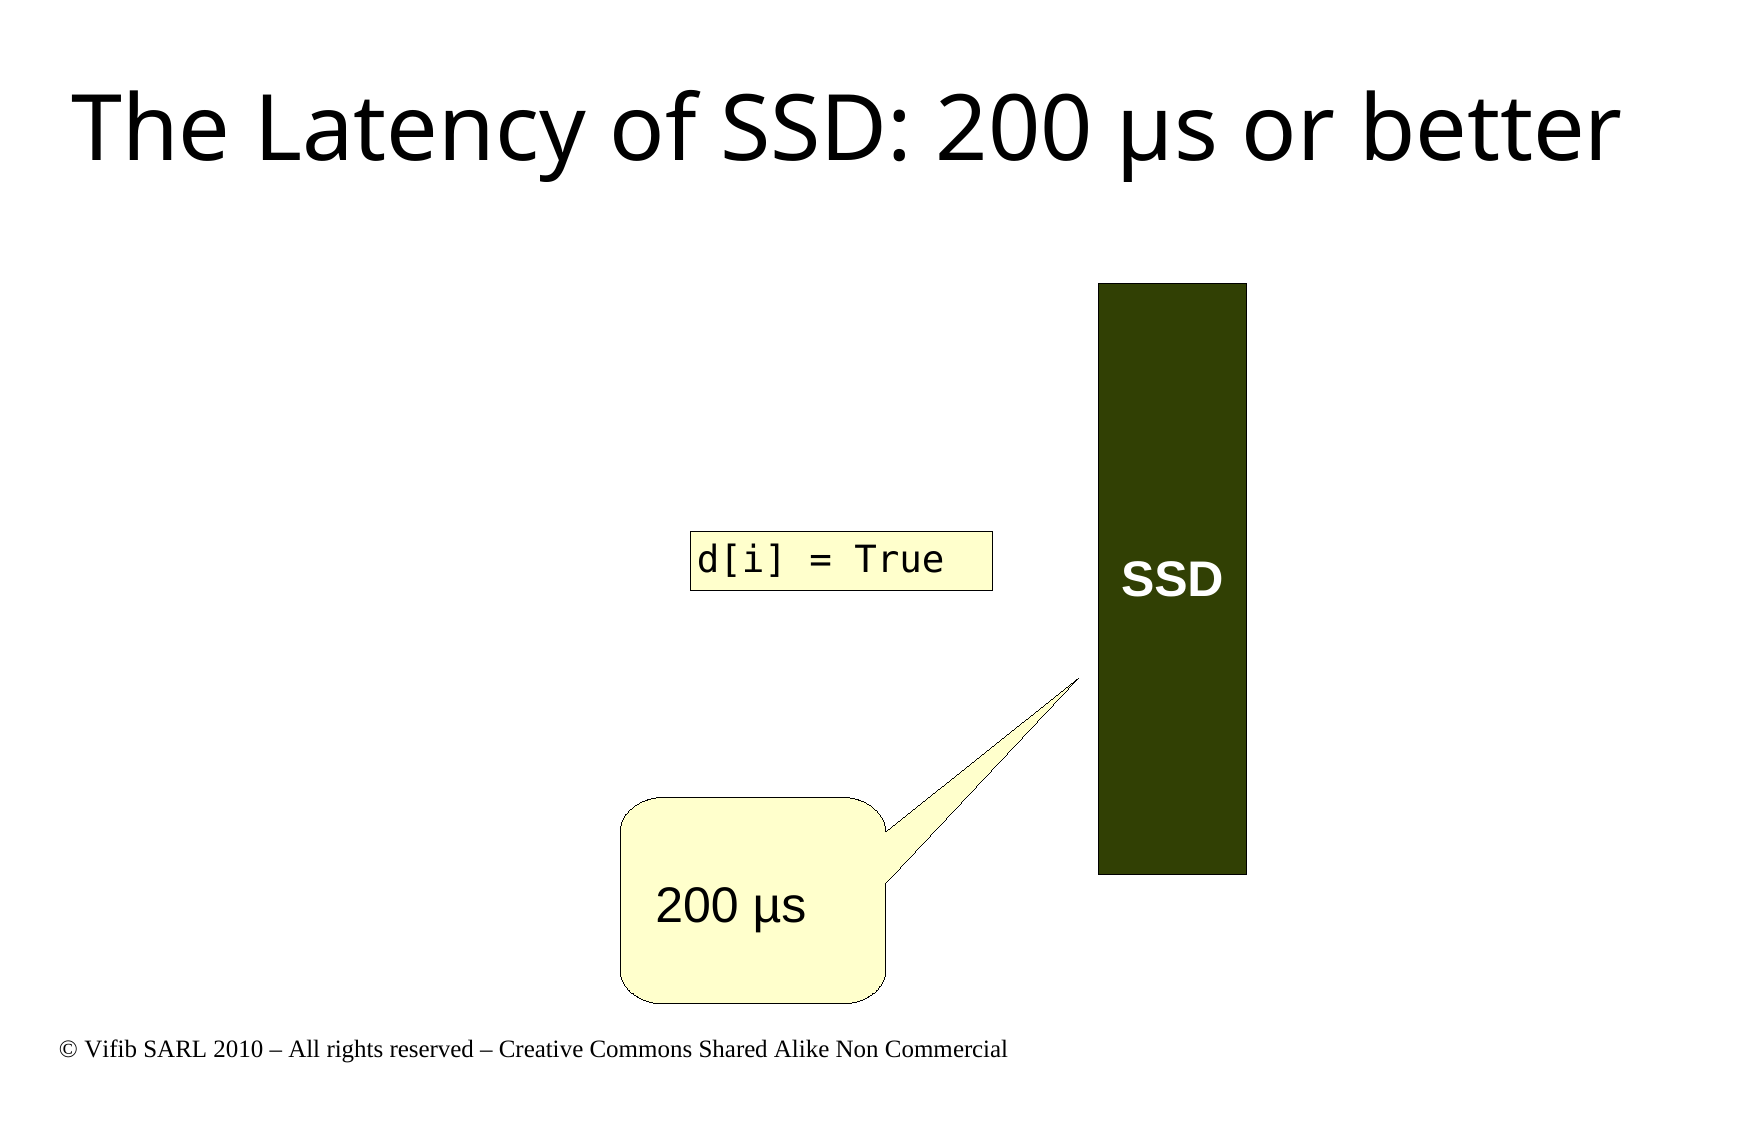

# The Latency of SSD: 200 µs or better
SSD
d[i] = True
200 µs